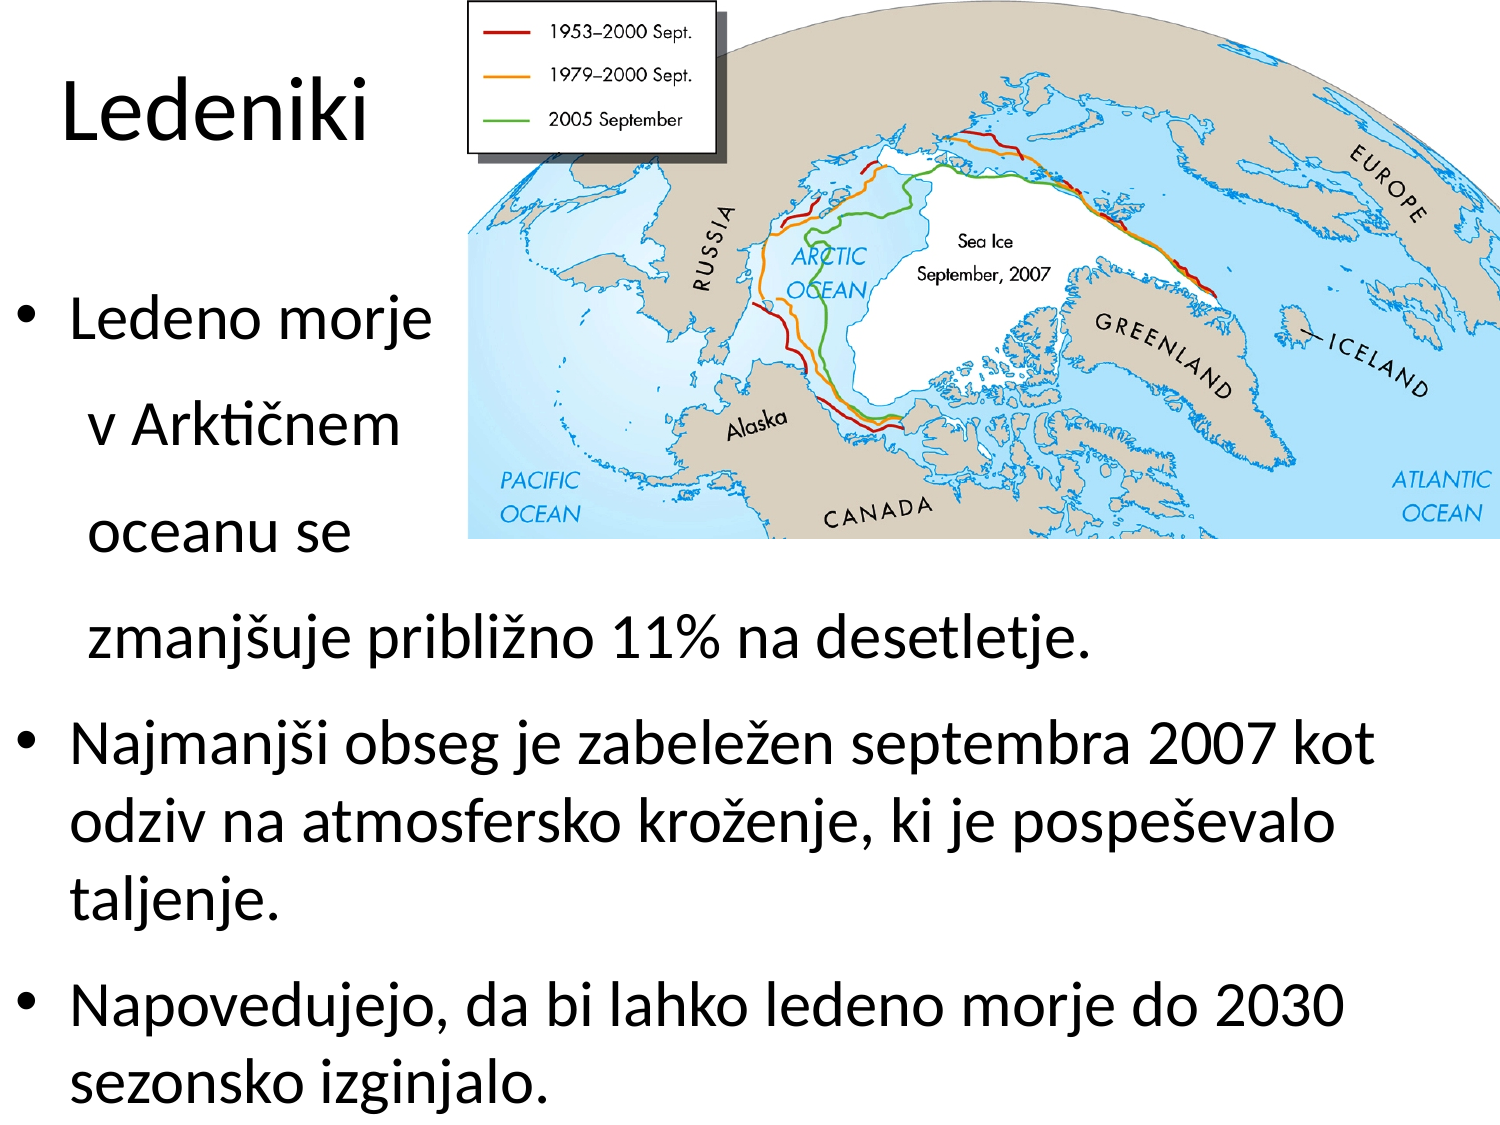

# Ledeniki
Ledeno morje
	v Arktičnem
	oceanu se
	zmanjšuje približno 11% na desetletje.
Najmanjši obseg je zabeležen septembra 2007 kot odziv na atmosfersko kroženje, ki je pospeševalo taljenje.
Napovedujejo, da bi lahko ledeno morje do 2030 sezonsko izginjalo.